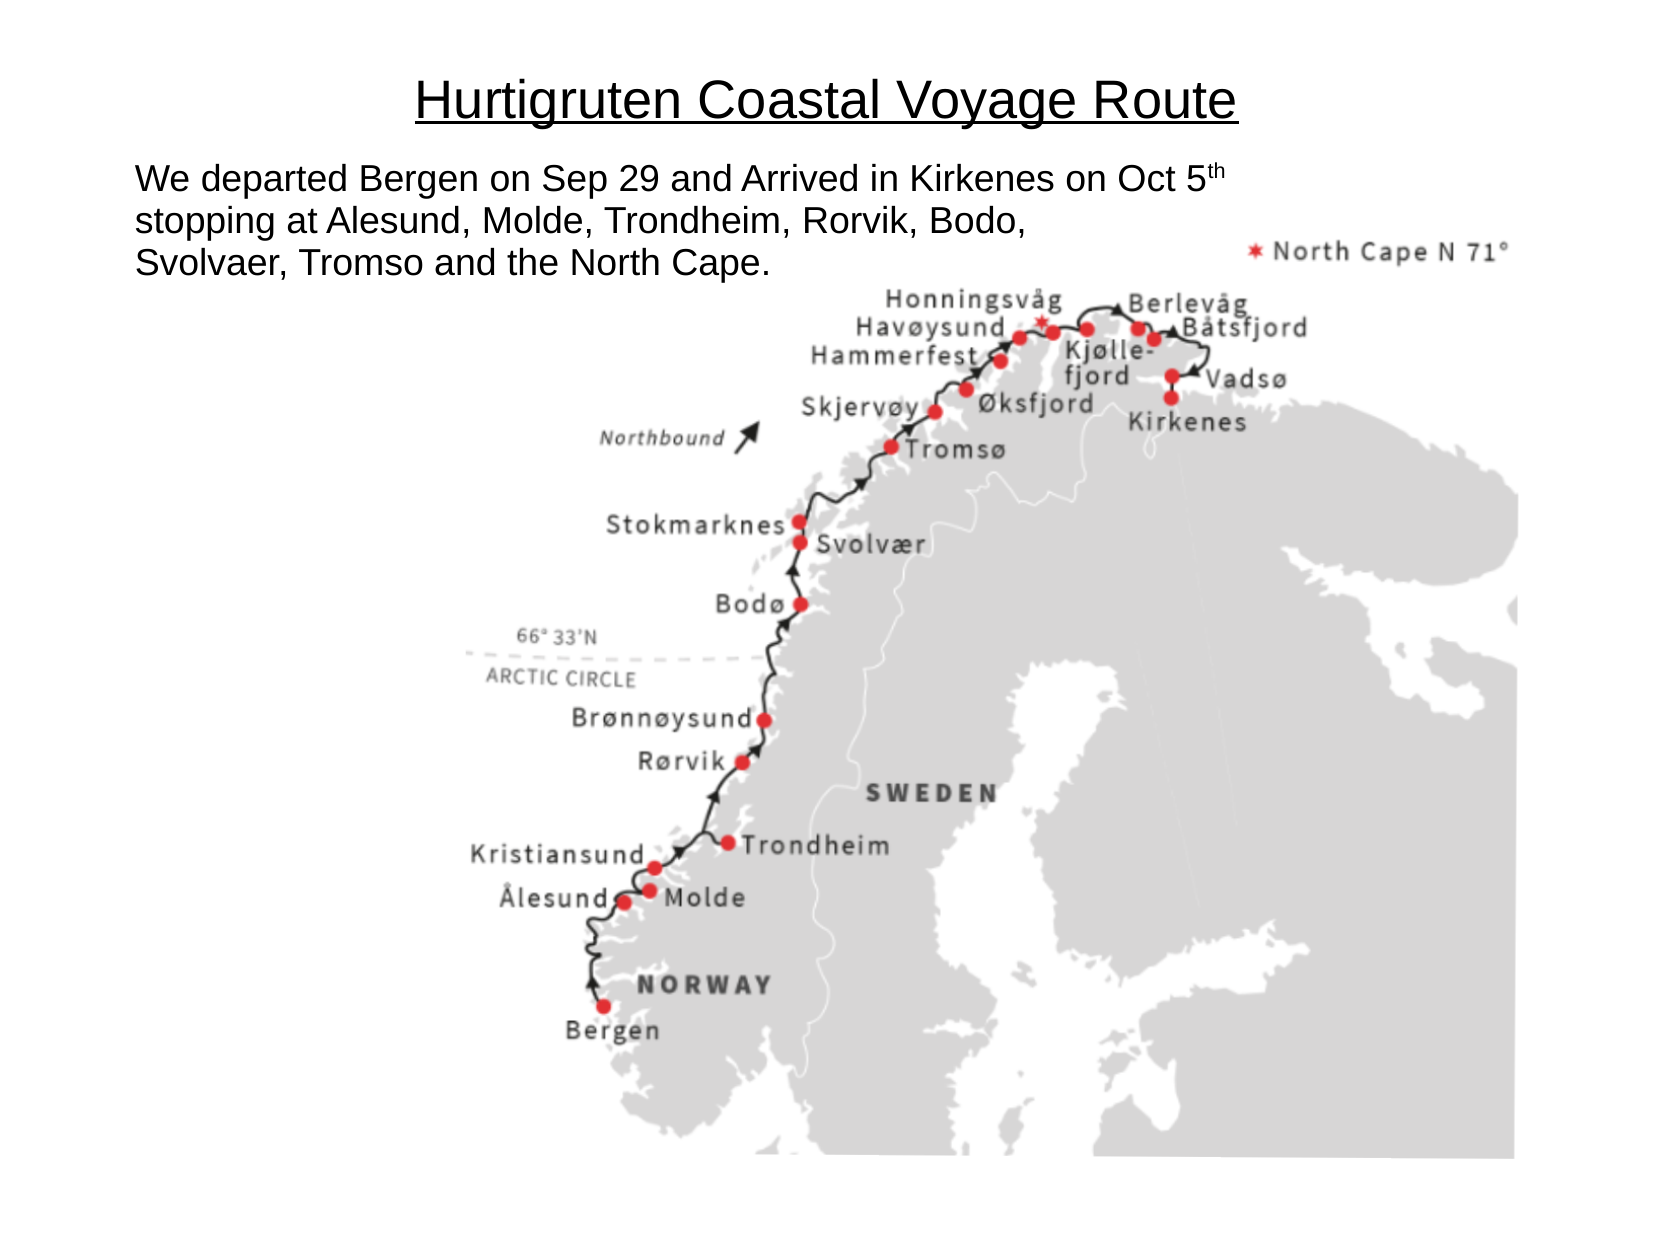

# Hurtigruten Coastal Voyage Route
We departed Bergen on Sep 29 and Arrived in Kirkenes on Oct 5th stopping at Alesund, Molde, Trondheim, Rorvik, Bodo,
Svolvaer, Tromso and the North Cape.